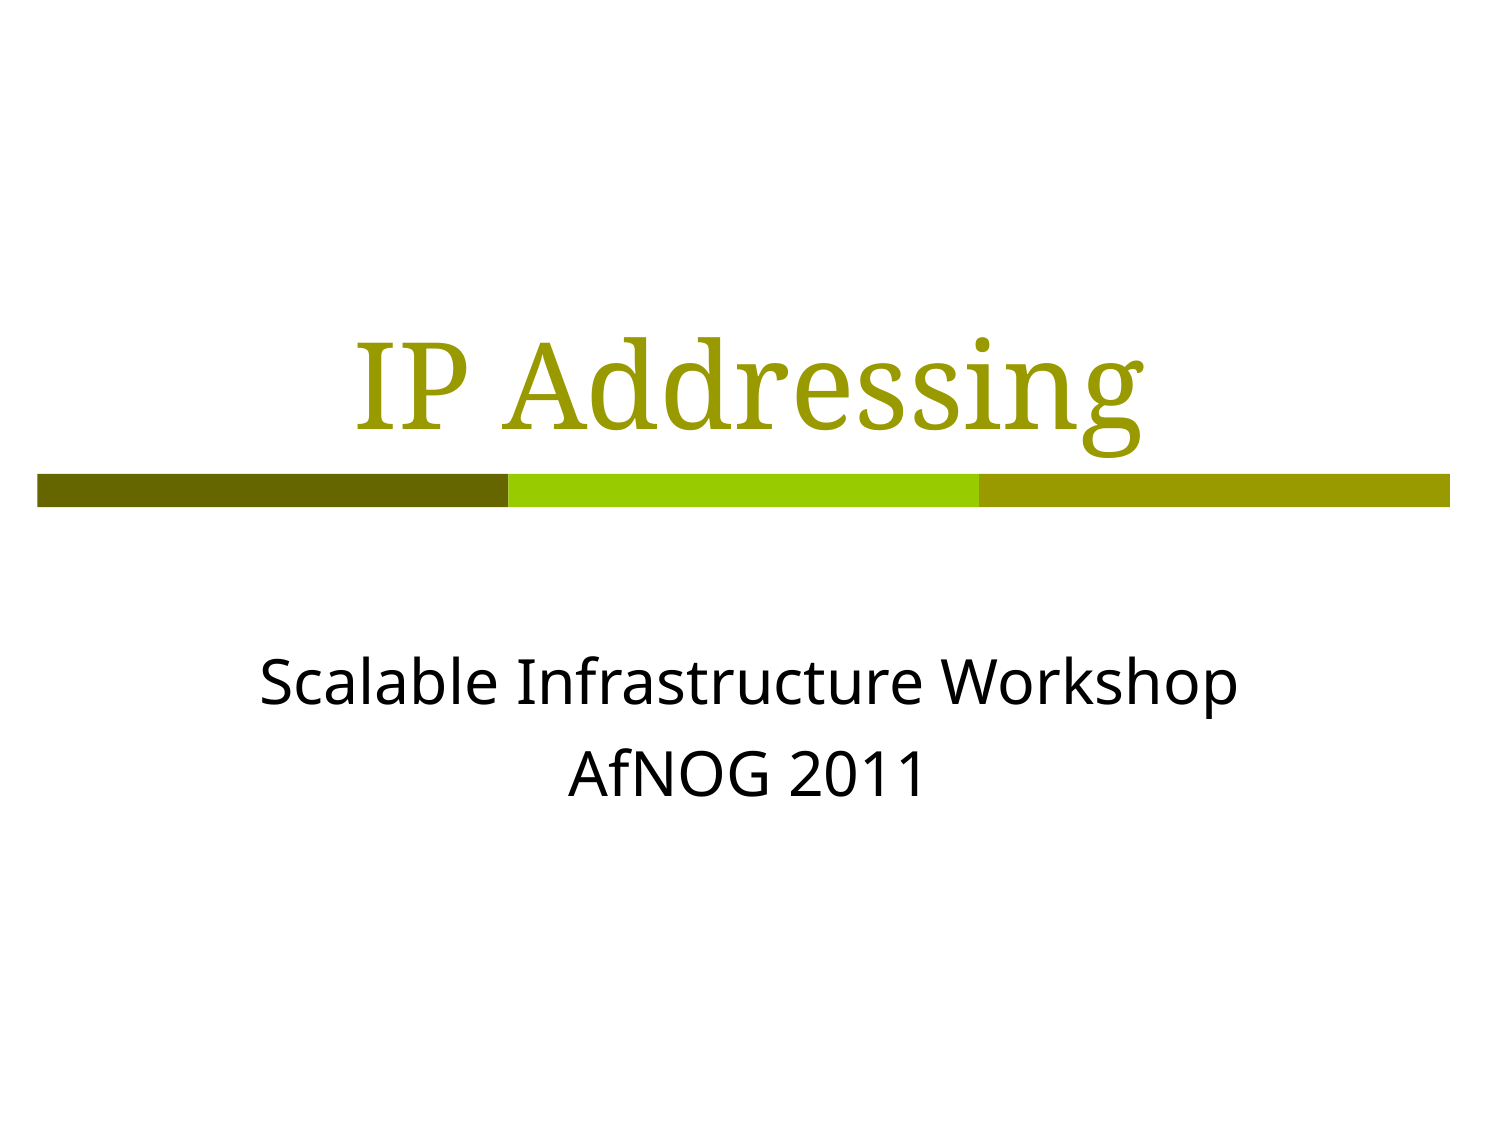

# IP Addressing
Scalable Infrastructure Workshop
AfNOG 2011